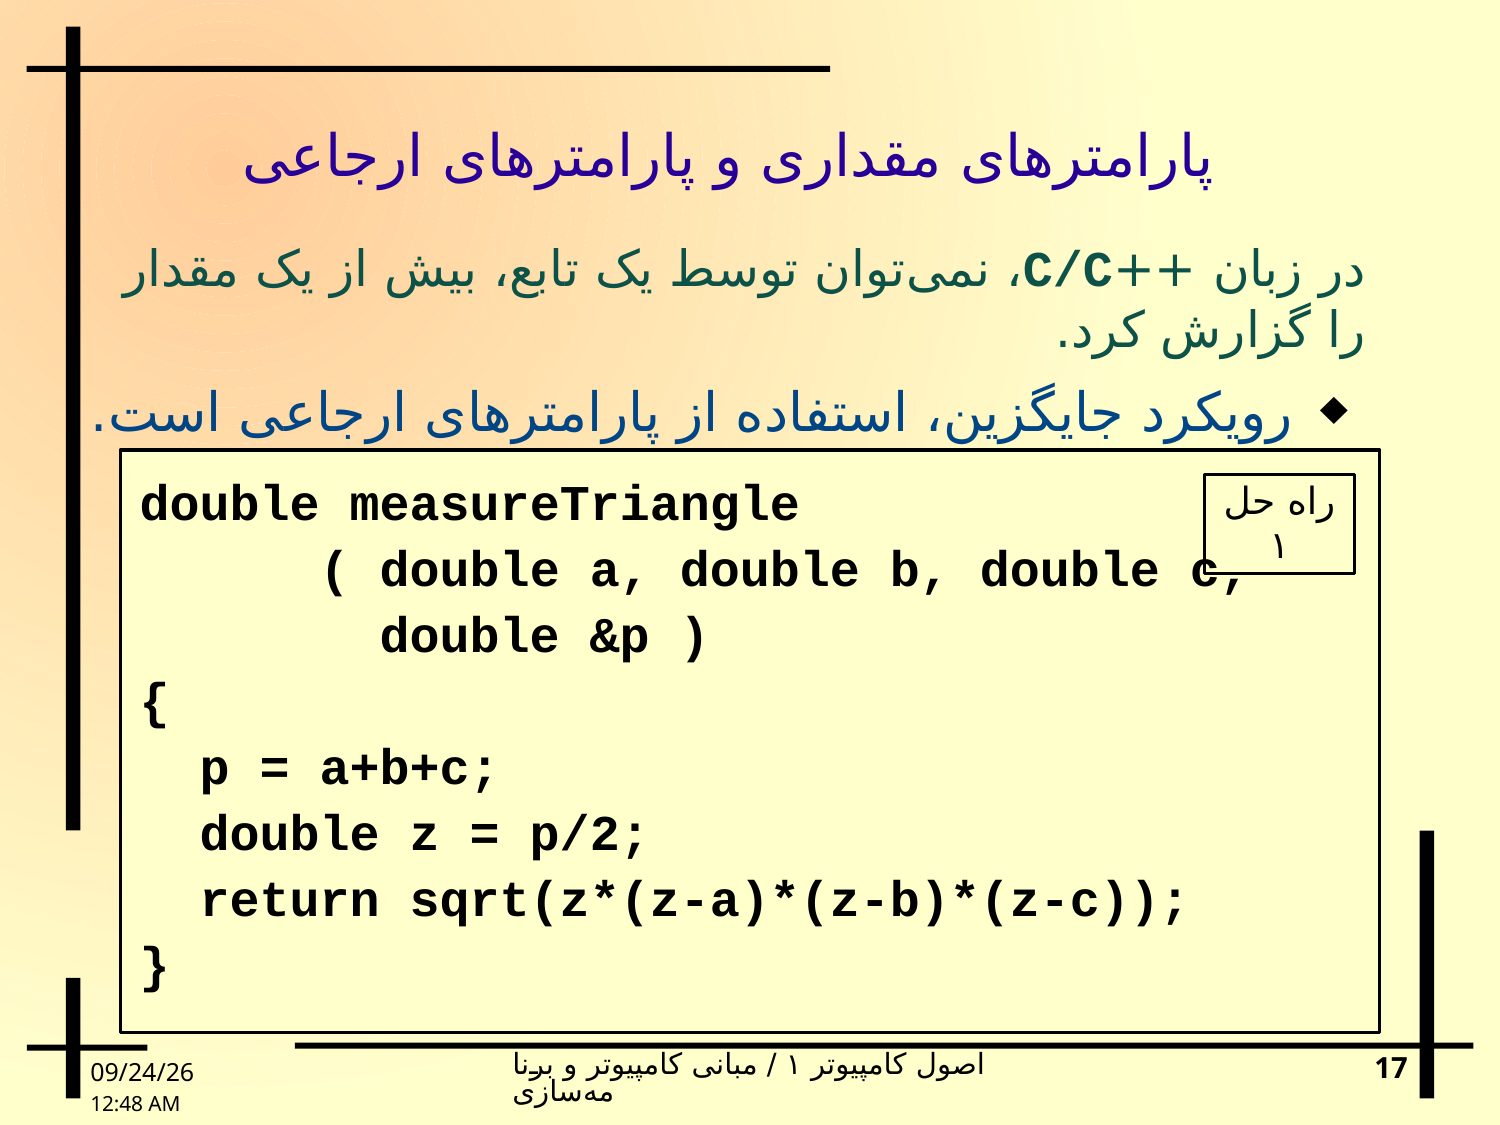

پارامترهای مقداری و پارامترهای ارجاعی
در زبان ++C/C، نمی‌توان توسط یک تابع، بیش از یک مقدار را گزارش کرد.
رویکرد جایگزین، استفاده از پارامترهای ارجاعی است.
# double measureTriangle ( double a, double b, double c,
 double &p )
{
 p = a+b+c;
 double z = p/2;
 return sqrt(z*(z-a)*(z-b)*(z-c));
}
راه حل ۱
اصول کامپیوتر ۱ / مبانی کامپیوتر و برنامه‌سازی
17